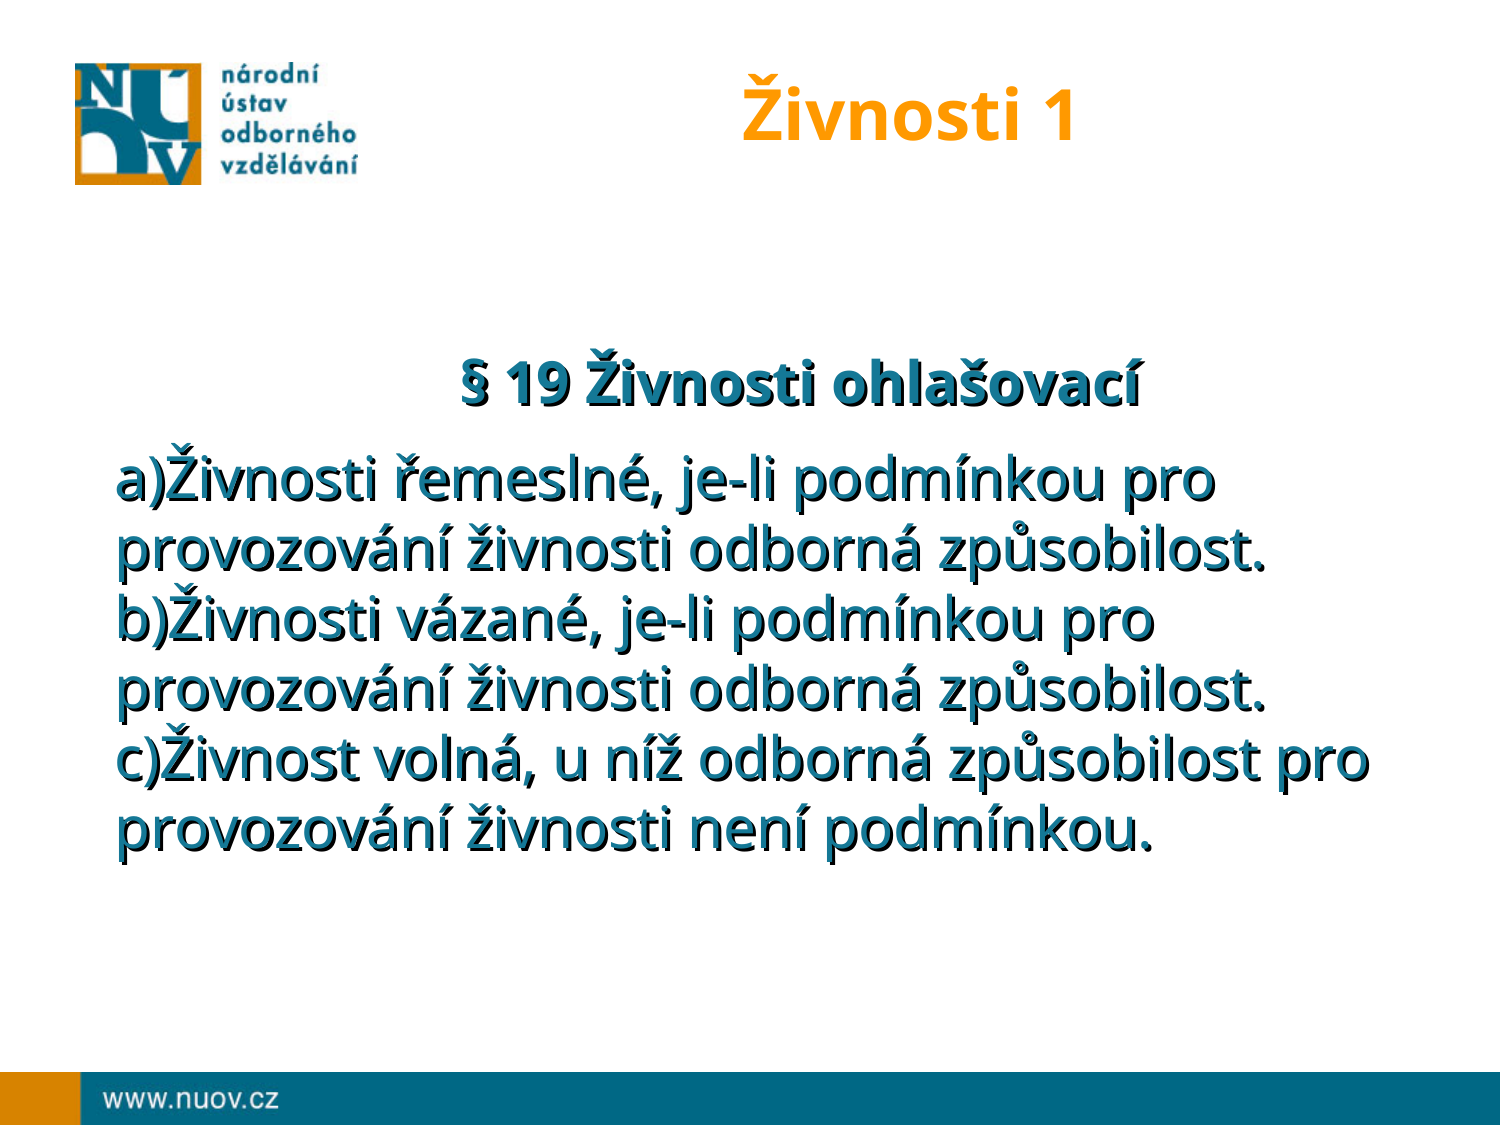

# Živnosti 1
§ 19 Živnosti ohlašovací
Živnosti řemeslné, je-li podmínkou pro provozování živnosti odborná způsobilost.
Živnosti vázané, je-li podmínkou pro provozování živnosti odborná způsobilost.
Živnost volná, u níž odborná způsobilost pro provozování živnosti není podmínkou.